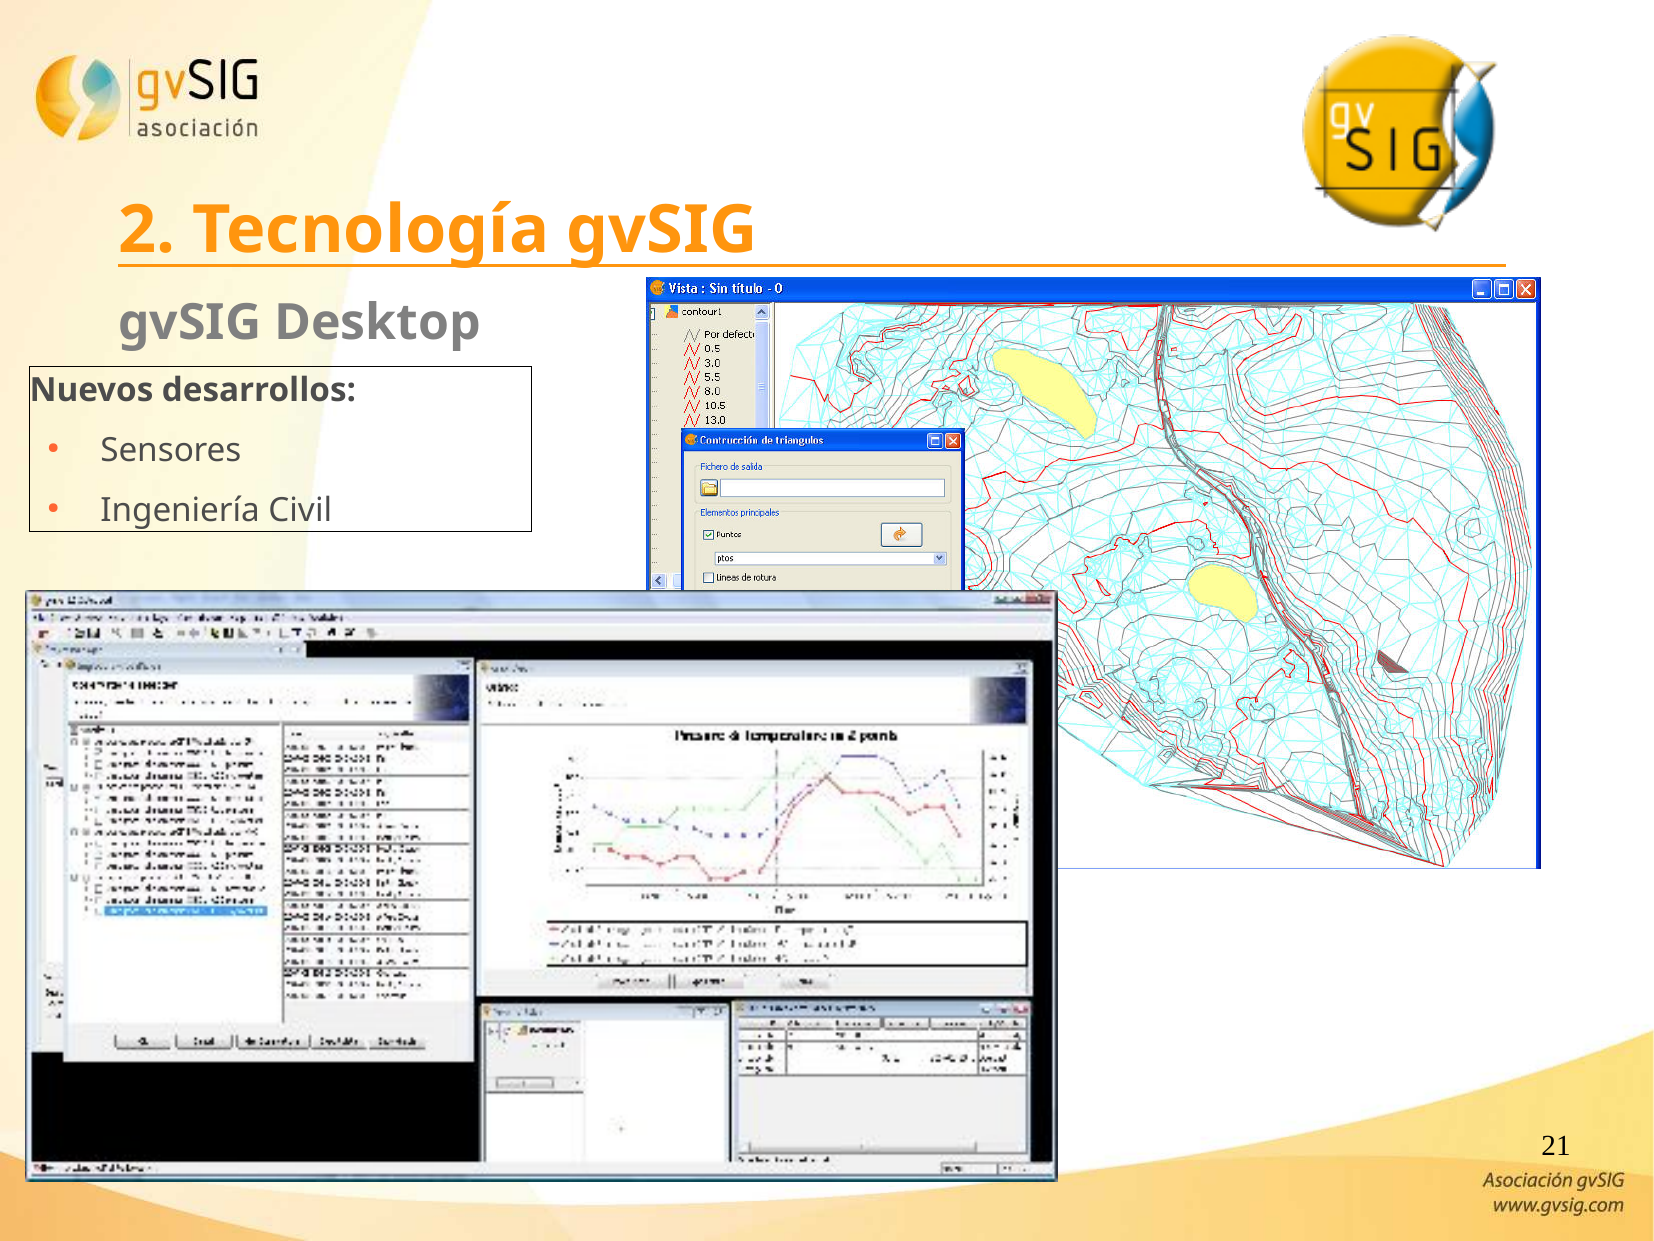

# 2. Tecnología gvSIG
gvSIG Desktop
Nuevos desarrollos:
Sensores
Ingeniería Civil
21